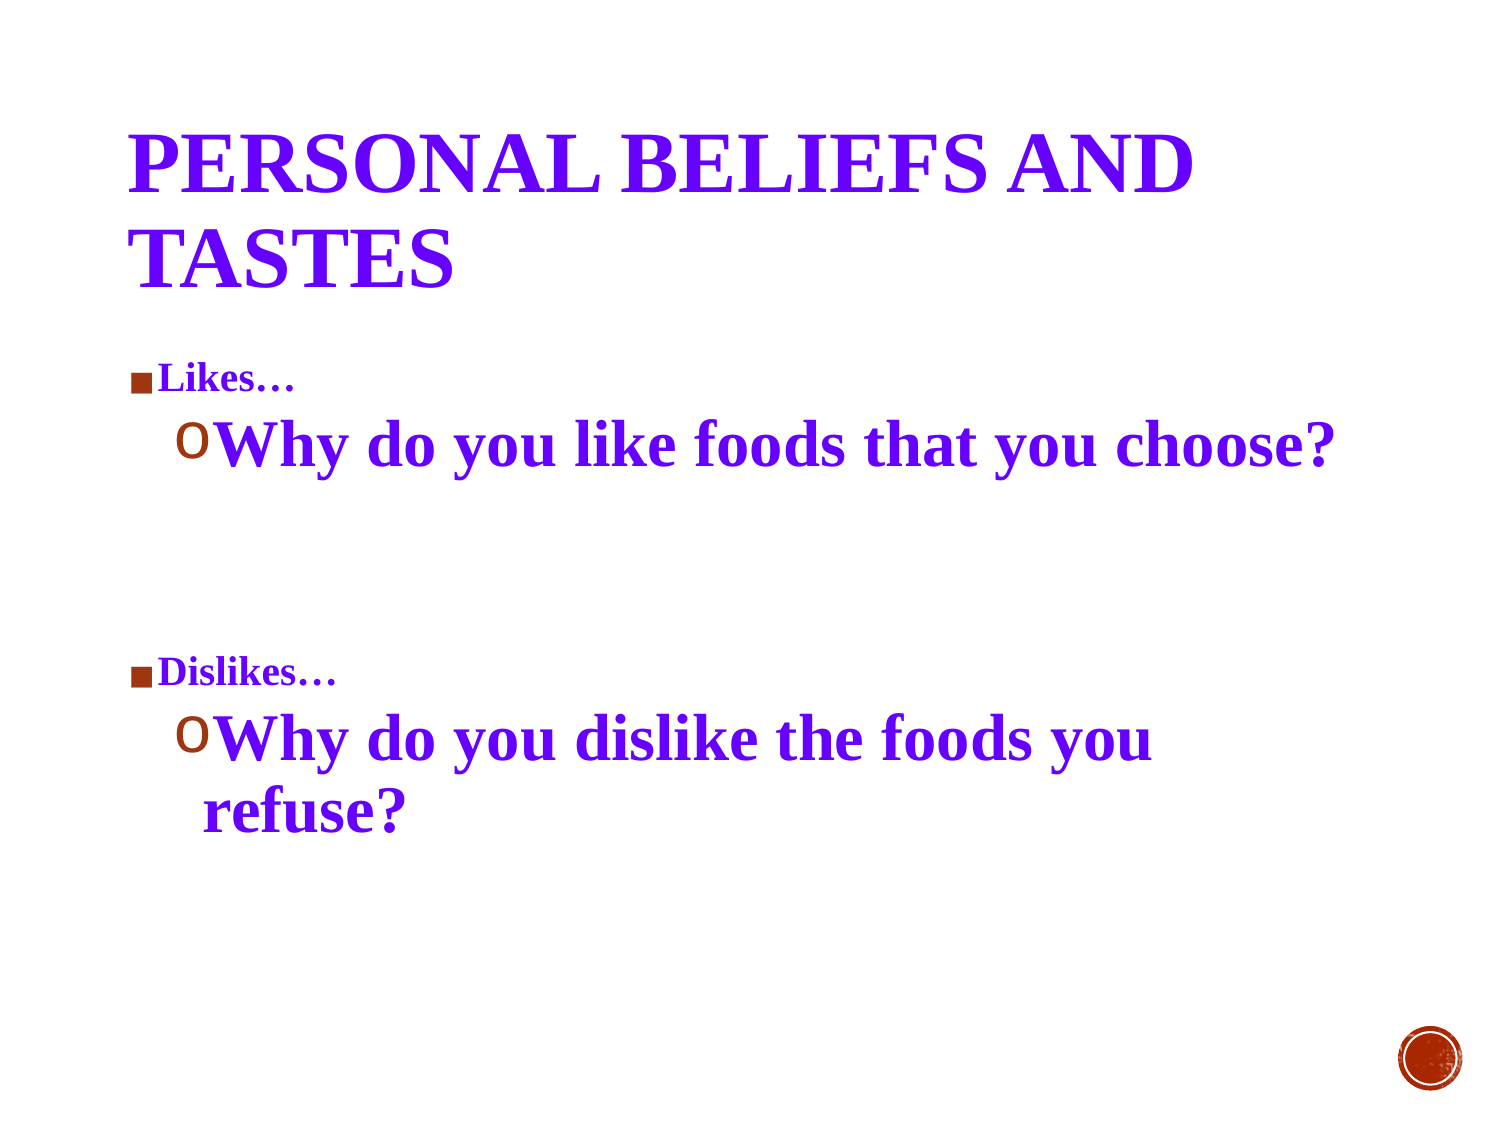

# PERSONAL BELIEFS AND TASTES
Likes…
Why do you like foods that you choose?
Dislikes…
Why do you dislike the foods you refuse?